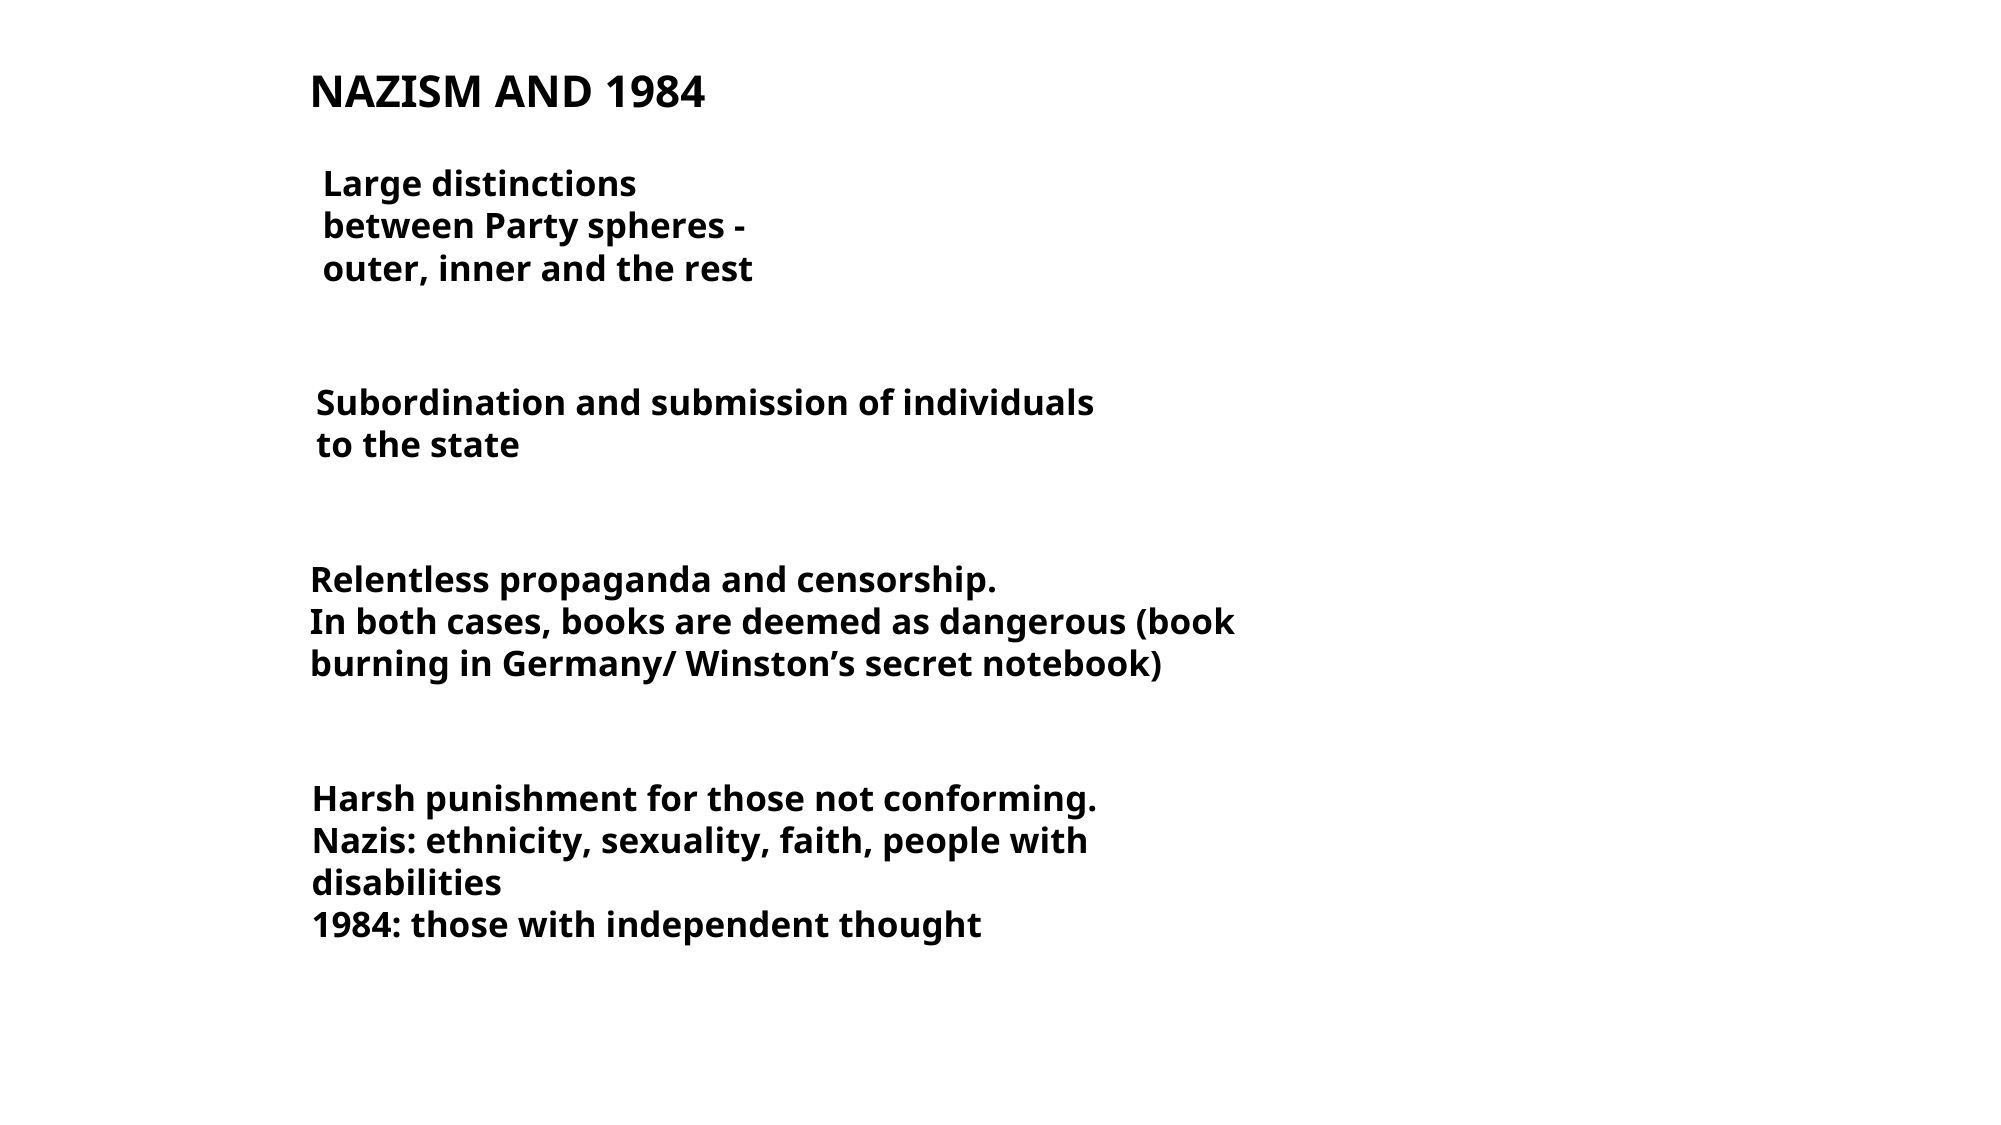

NAZISM AND 1984
Large distinctions between Party spheres - outer, inner and the rest
Subordination and submission of individuals to the state
Relentless propaganda and censorship.
In both cases, books are deemed as dangerous (book burning in Germany/ Winston’s secret notebook)
Harsh punishment for those not conforming.
Nazis: ethnicity, sexuality, faith, people with disabilities
1984: those with independent thought